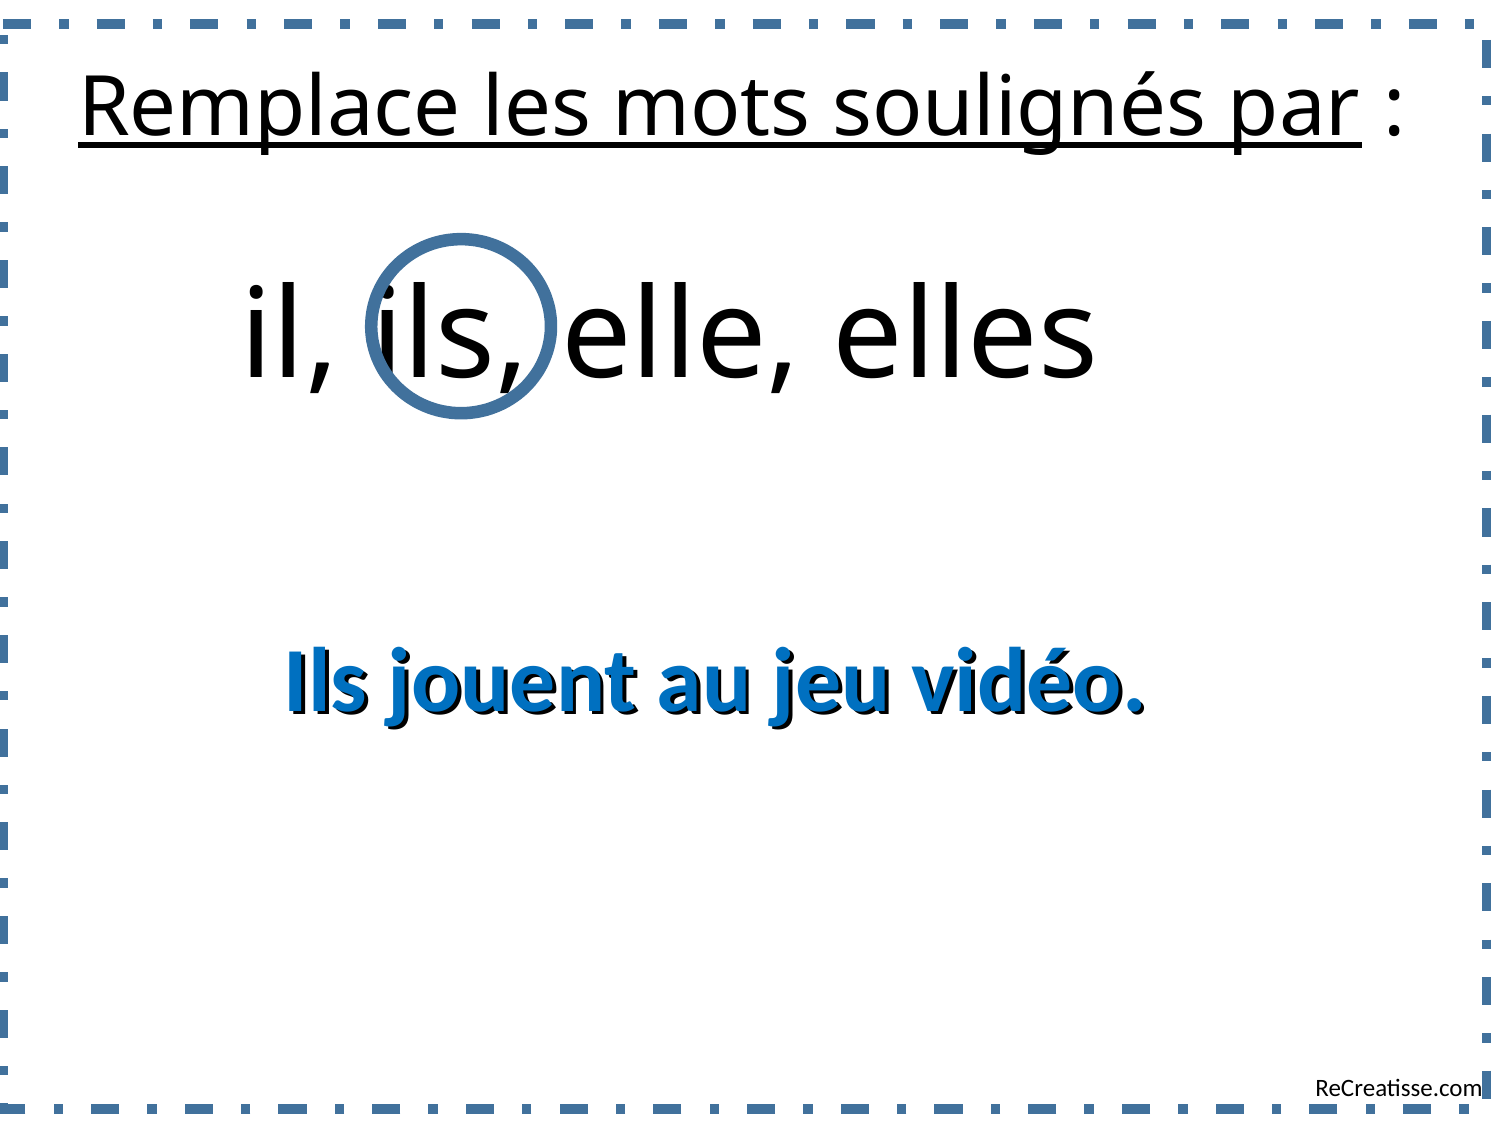

Remplace les mots soulignés par :
 il, ils, elle, elles
Ils jouent au jeu vidéo.
ReCreatisse.com